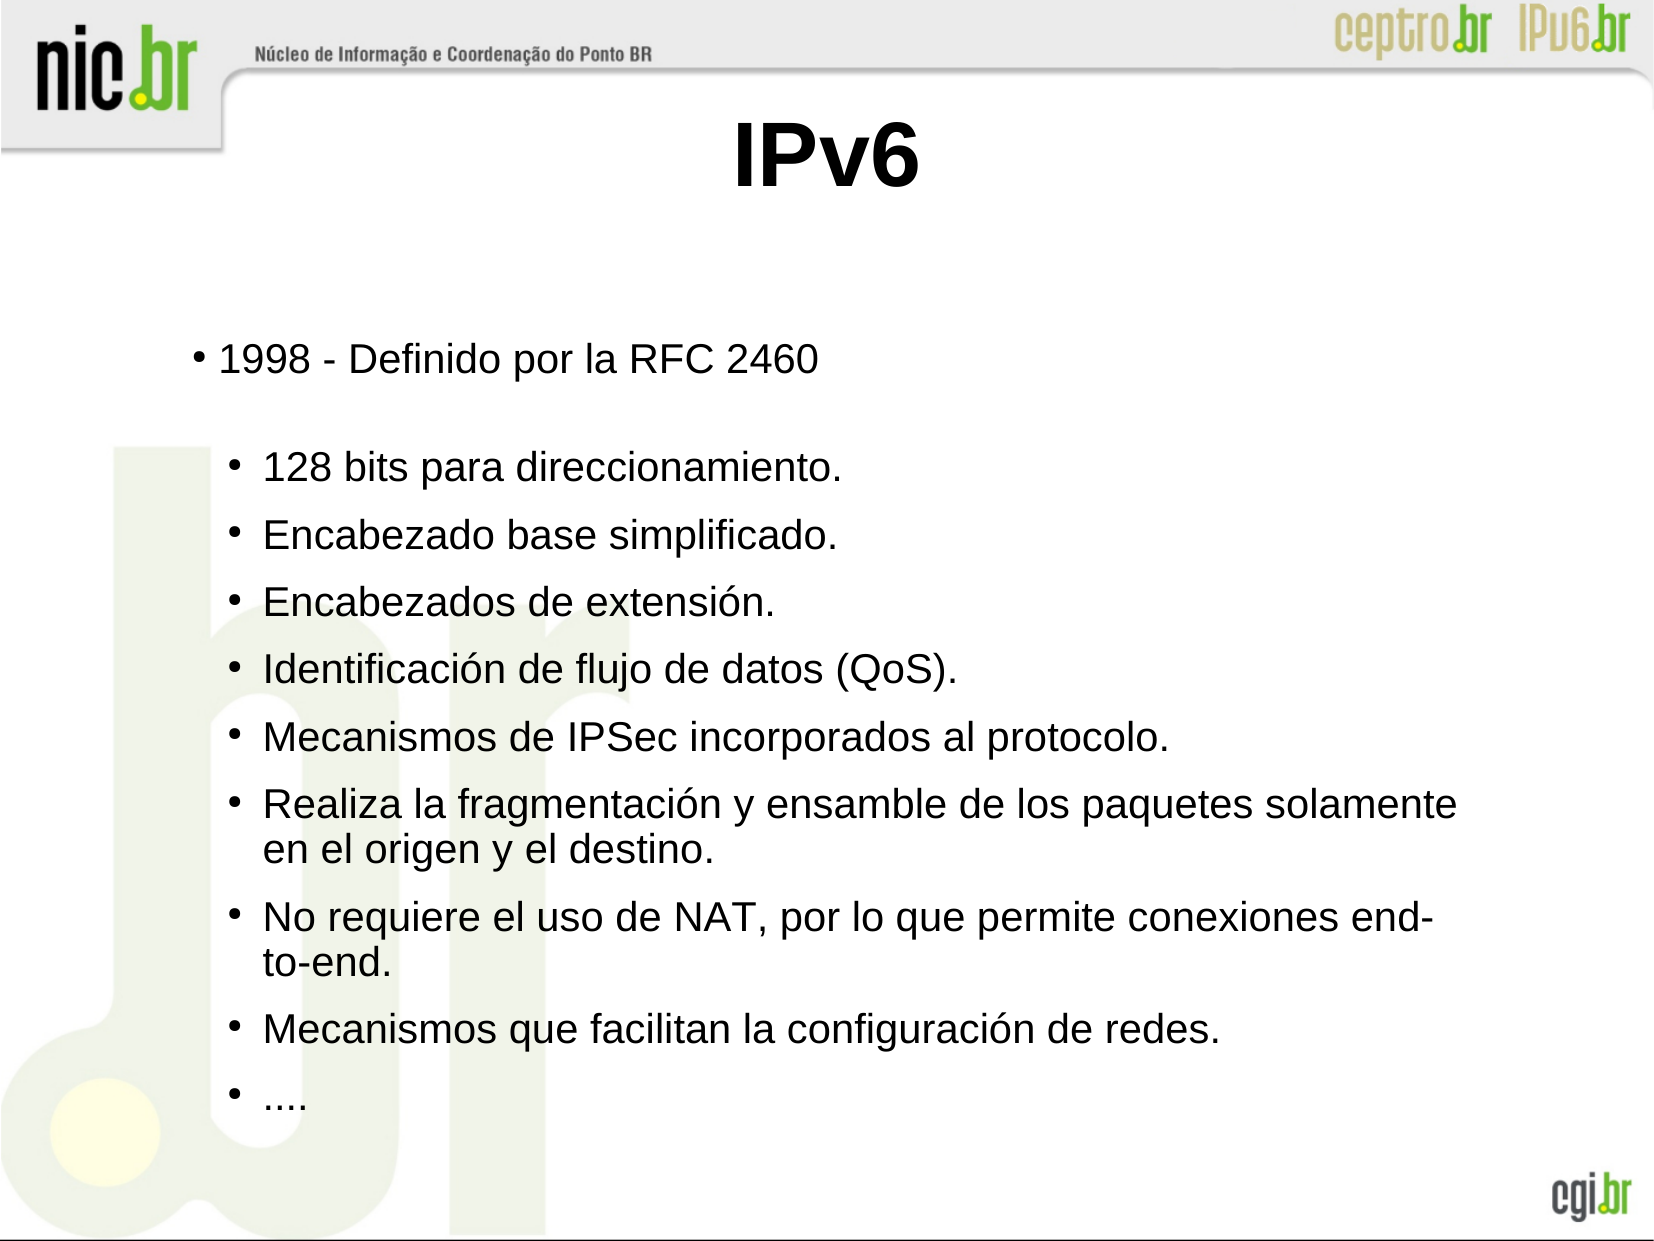

IPv6
 1998 - Definido por la RFC 2460
128 bits para direccionamiento.
Encabezado base simplificado.
Encabezados de extensión.
Identificación de flujo de datos (QoS).
Mecanismos de IPSec incorporados al protocolo.
Realiza la fragmentación y ensamble de los paquetes solamente en el origen y el destino.
No requiere el uso de NAT, por lo que permite conexiones end-to-end.
Mecanismos que facilitan la configuración de redes.
....